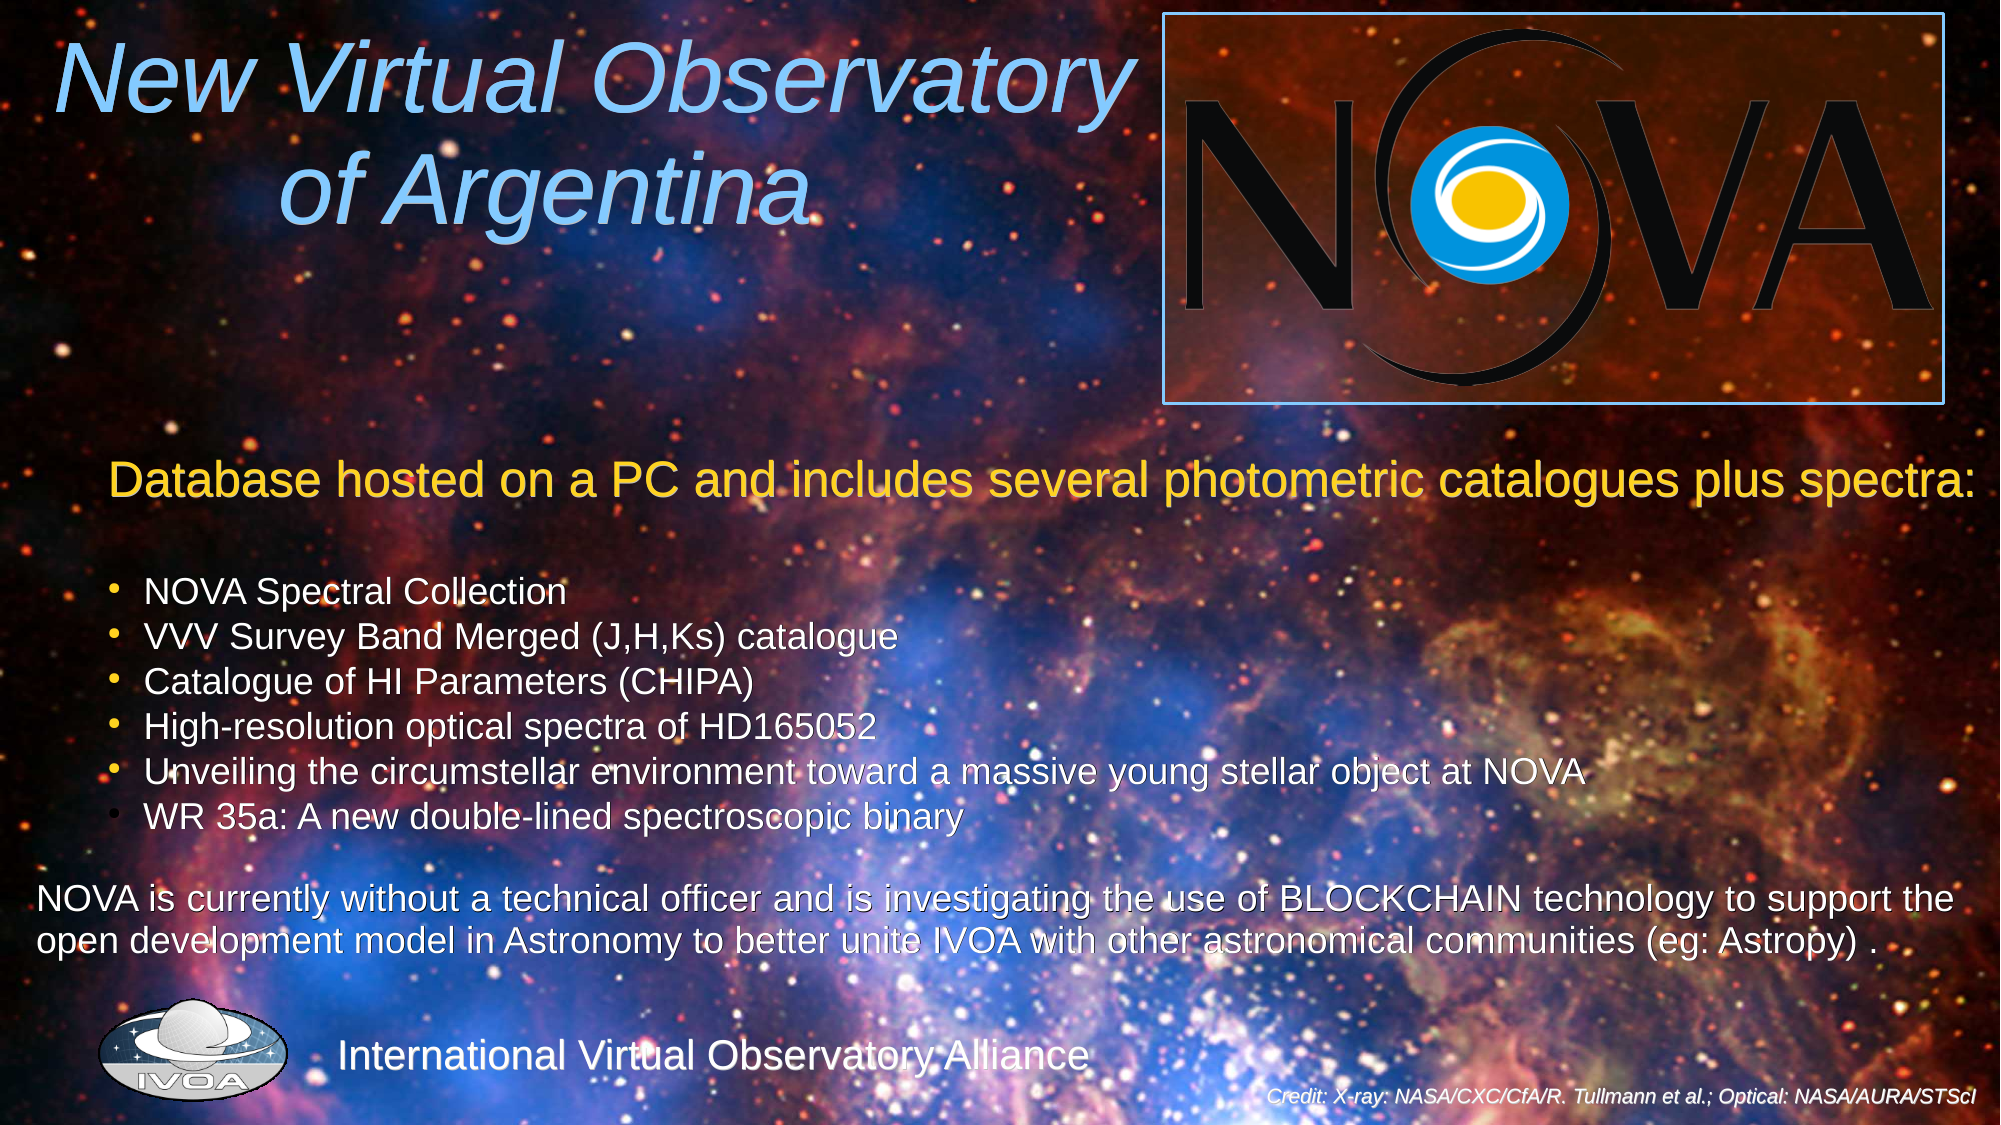

New Virtual Observatory
			of Argentina
Database hosted on a PC and includes several photometric catalogues plus spectra:
NOVA Spectral Collection
VVV Survey Band Merged (J,H,Ks) catalogue
Catalogue of HI Parameters (CHIPA)
High-resolution optical spectra of HD165052
Unveiling the circumstellar environment toward a massive young stellar object at NOVA
WR 35a: A new double-lined spectroscopic binary
NOVA is currently without a technical officer and is investigating the use of BLOCKCHAIN technology to support the open development model in Astronomy to better unite IVOA with other astronomical communities (eg: Astropy) .
International Virtual Observatory Alliance
Credit: X-ray: NASA/CXC/CfA/R. Tullmann et al.; Optical: NASA/AURA/STScI